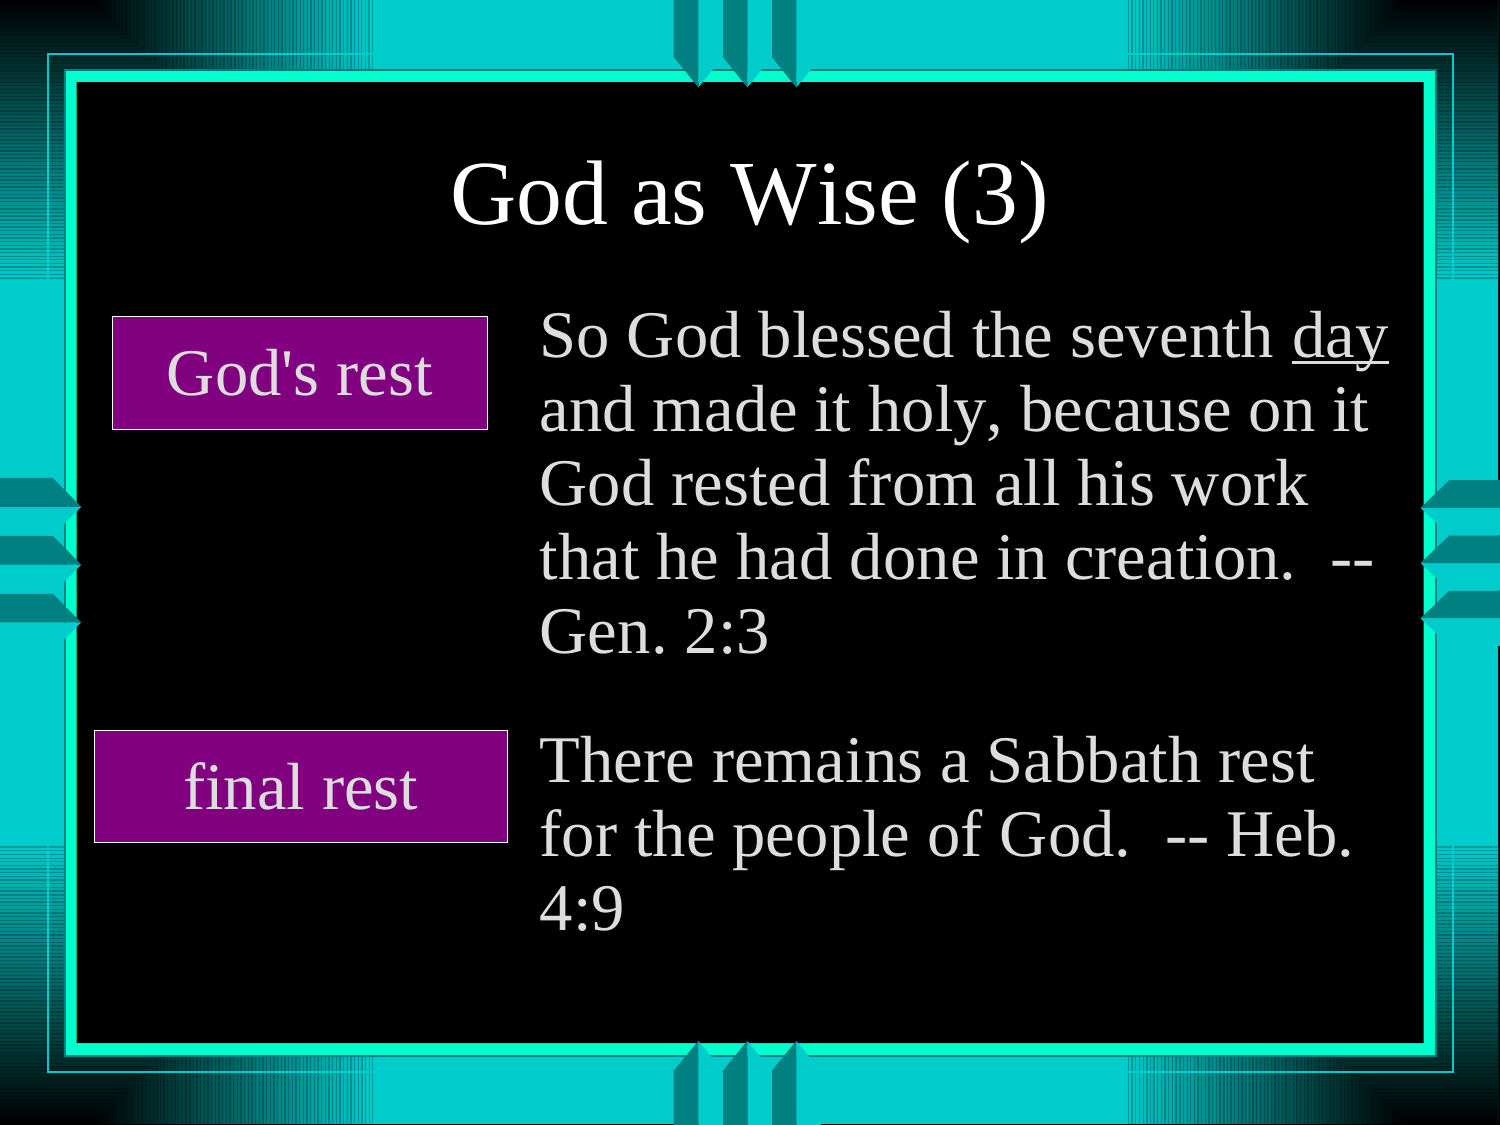

# God as Wise (3)
So God blessed the seventh day and made it holy, because on it God rested from all his work that he had done in creation. -- Gen. 2:3
God's rest
There remains a Sabbath rest for the people of God. -- Heb. 4:9
final rest